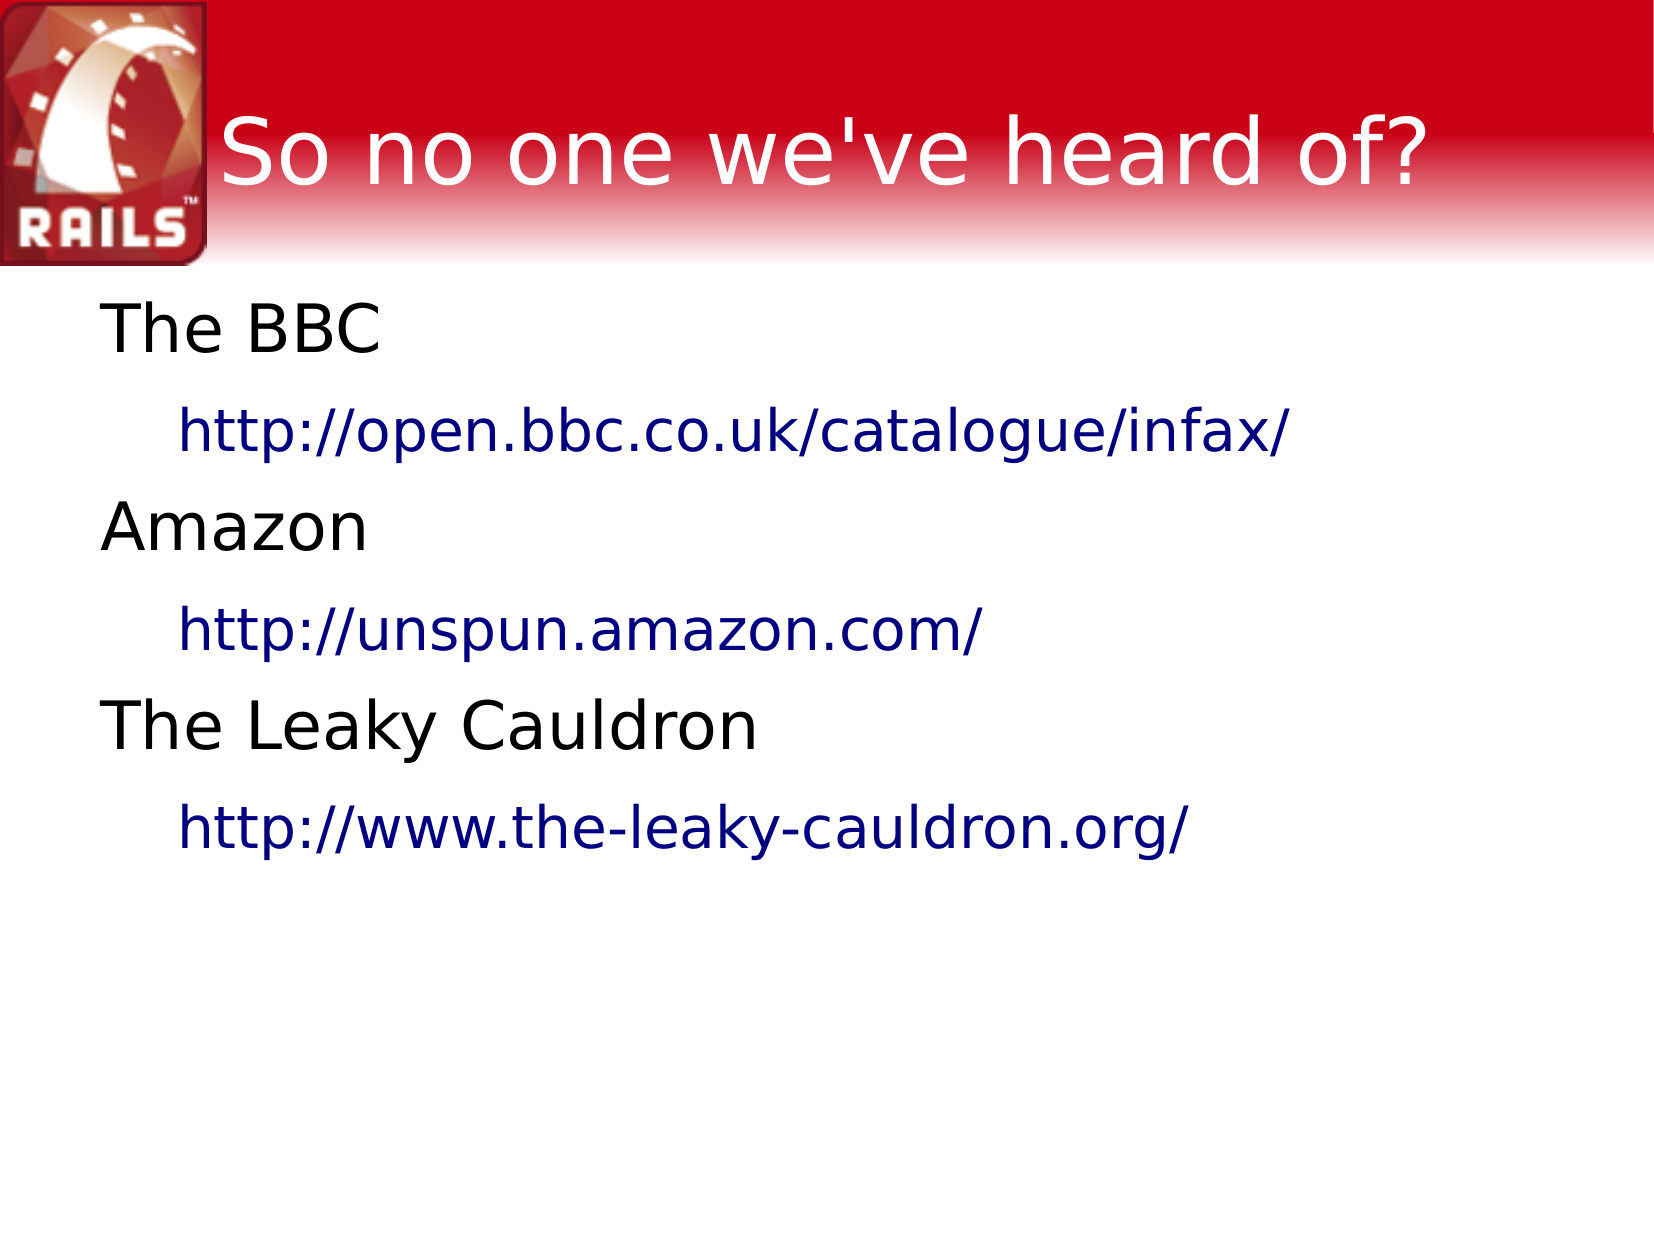

# So no one we've heard of?
The BBC
http://open.bbc.co.uk/catalogue/infax/
Amazon
http://unspun.amazon.com/
The Leaky Cauldron
http://www.the-leaky-cauldron.org/